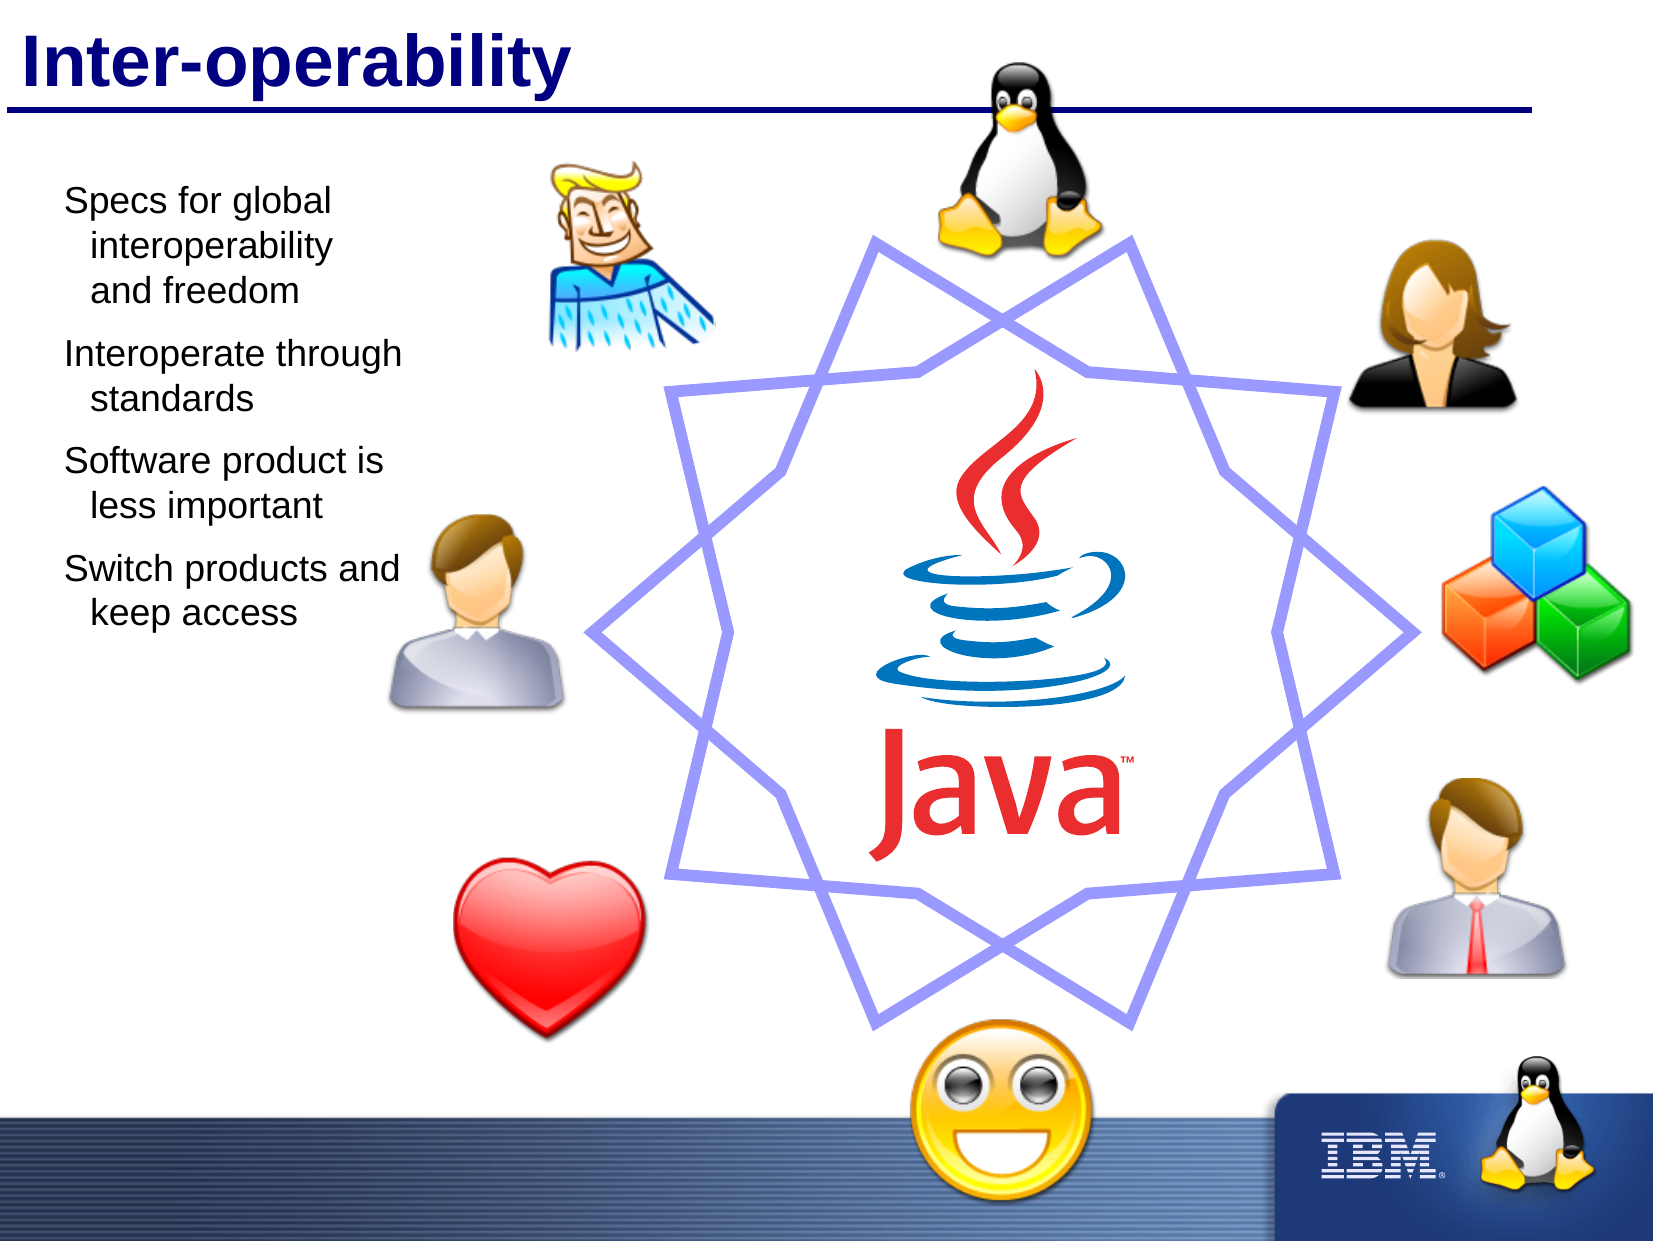

Inter-operability
Specs for global interoperability and freedom
Interoperate through standards
Software product is less important
Switch products and keep access
OpenDocument
Format
XHTML
JavaScript
CSS
IPv4
IPv6